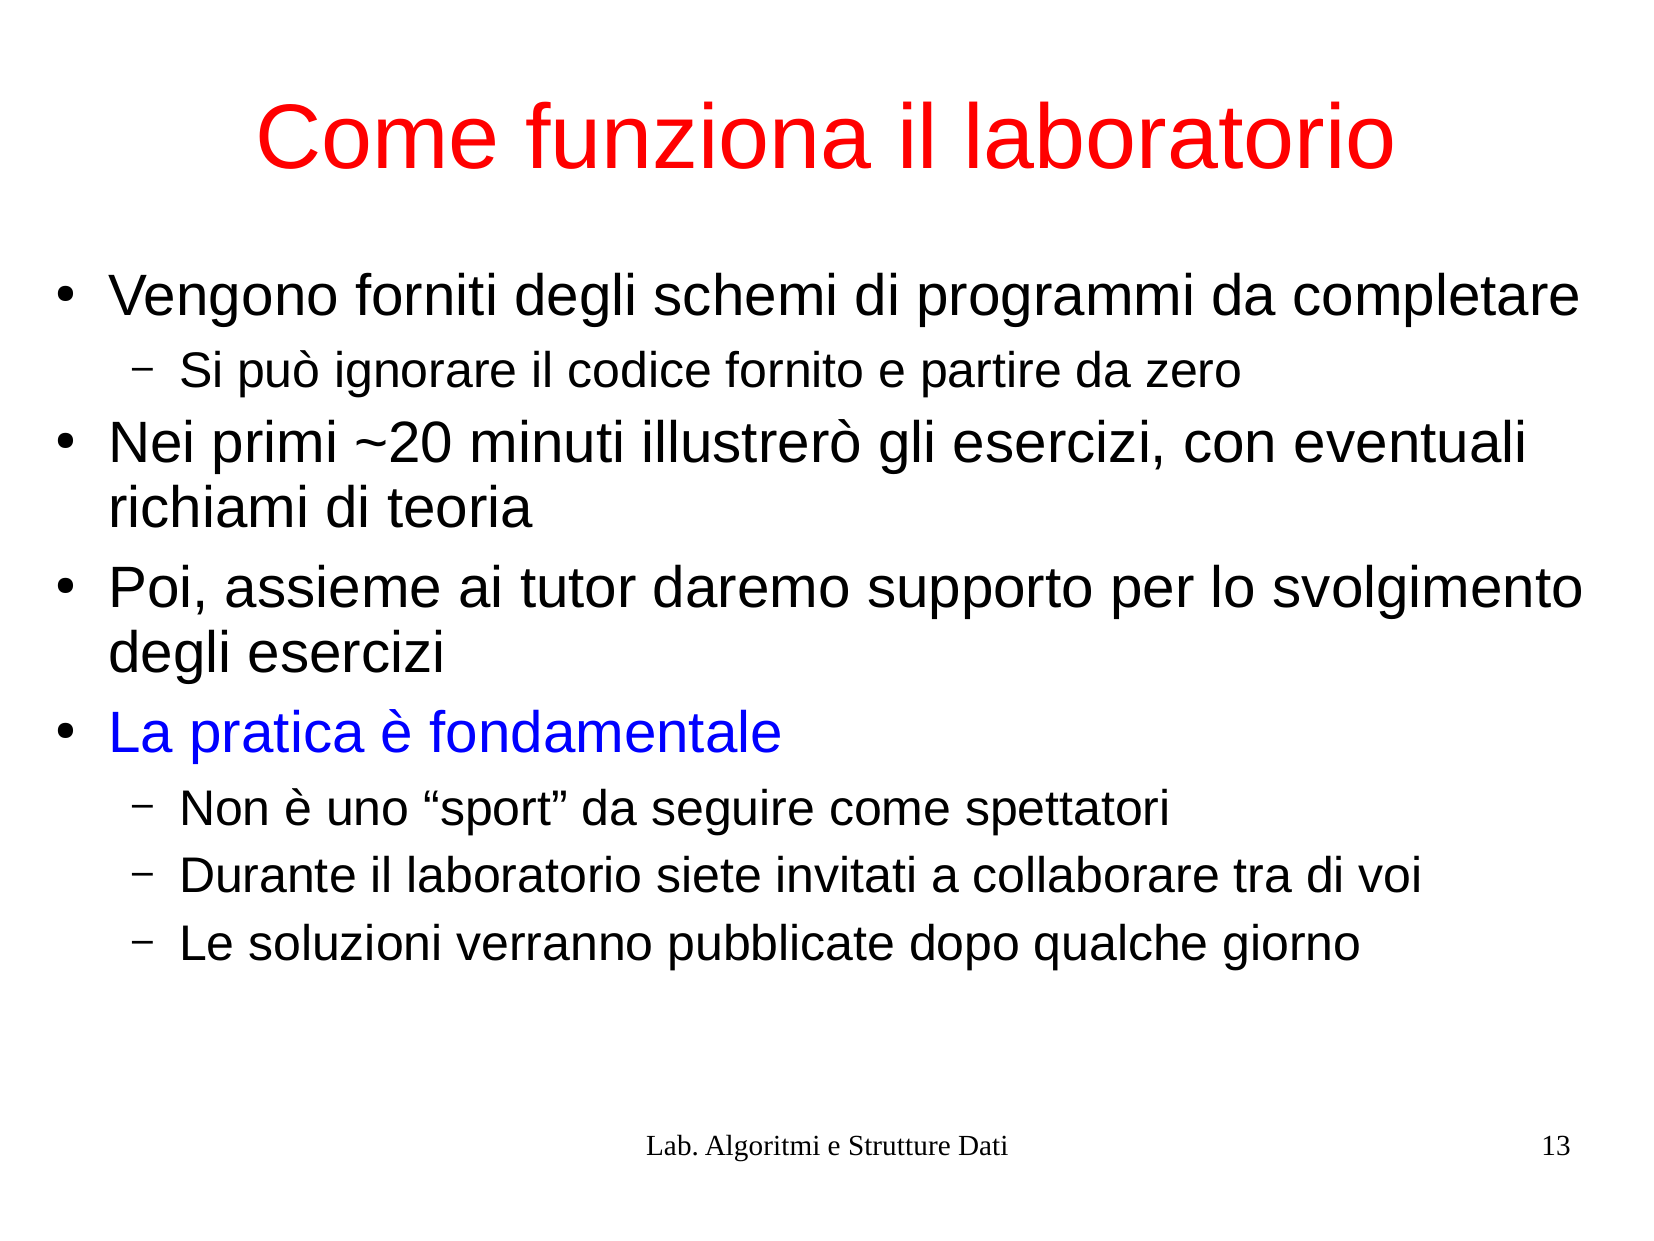

# Come funziona il laboratorio
Vengono forniti degli schemi di programmi da completare
Si può ignorare il codice fornito e partire da zero
Nei primi ~20 minuti illustrerò gli esercizi, con eventuali richiami di teoria
Poi, assieme ai tutor daremo supporto per lo svolgimento degli esercizi
La pratica è fondamentale
Non è uno “sport” da seguire come spettatori
Durante il laboratorio siete invitati a collaborare tra di voi
Le soluzioni verranno pubblicate dopo qualche giorno
Lab. Algoritmi e Strutture Dati
13